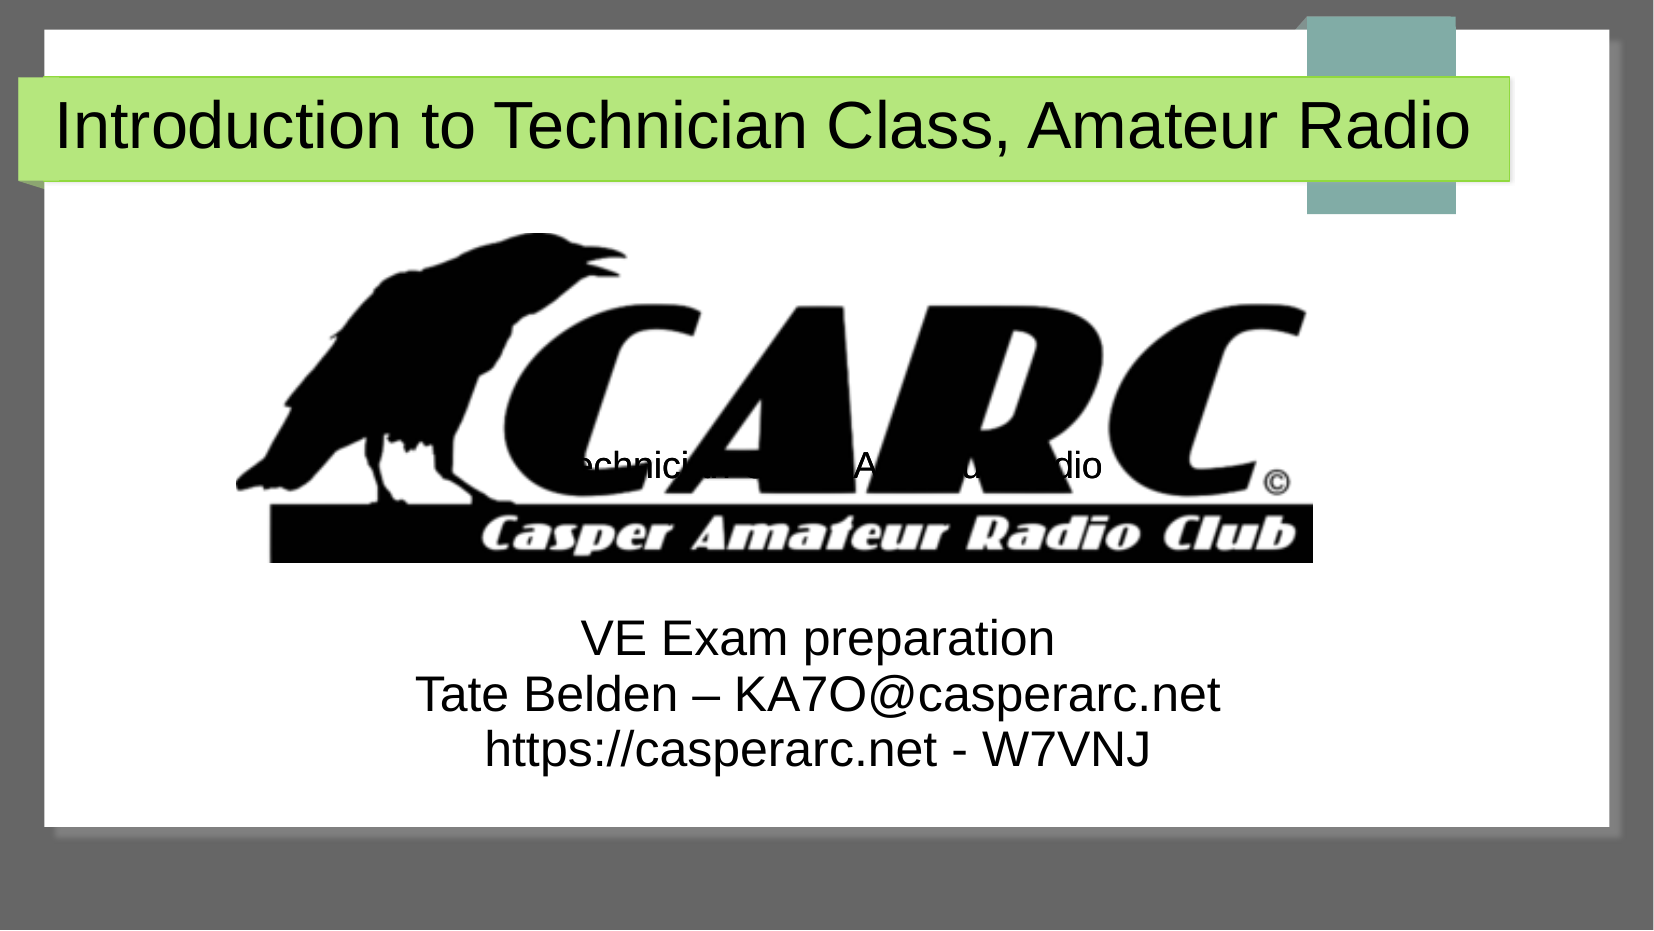

# Introduction to Technician Class, Amateur Radio
Technician Class, Amateur Radio
Technician Class, Amateur Radio
VE Exam preparation
Tate Belden – KA7O@casperarc.net
https://casperarc.net - W7VNJ